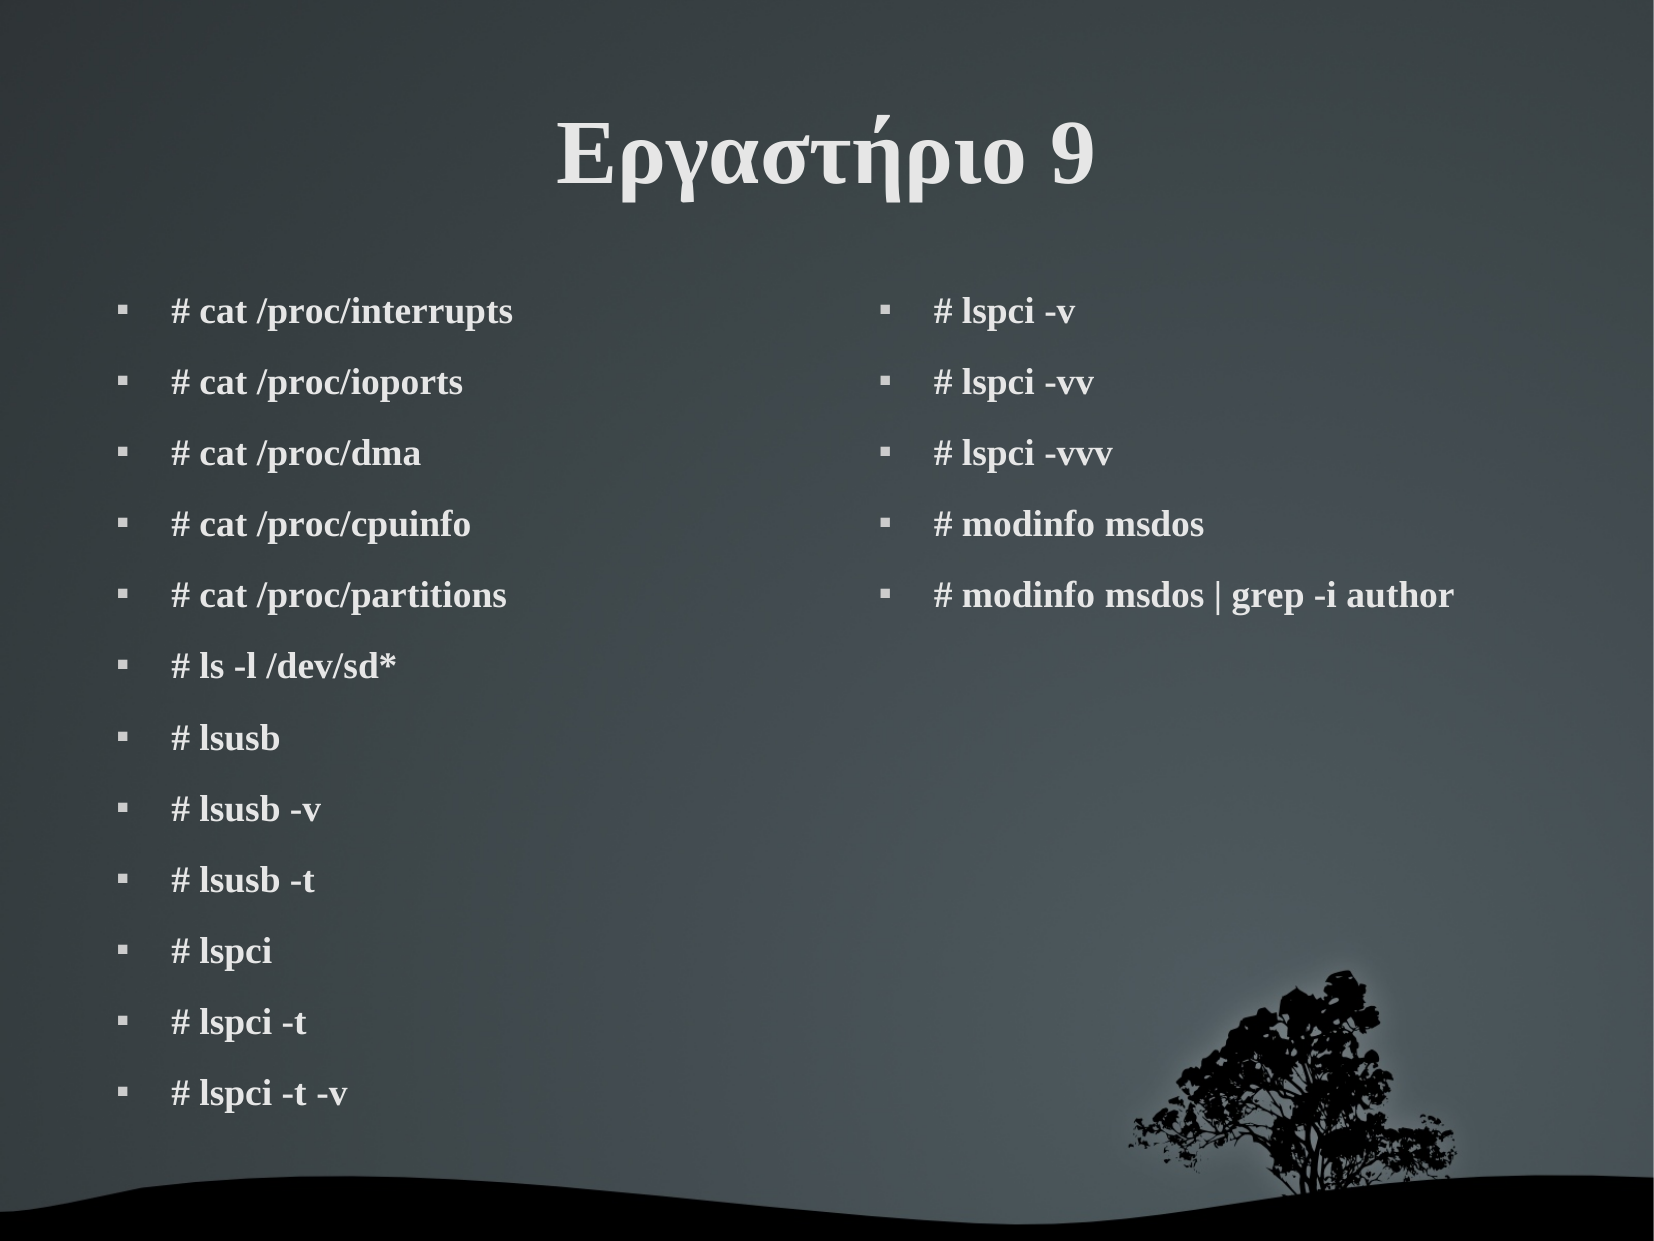

Εργαστήριο 9
# # cat /proc/interrupts
# cat /proc/ioports
# cat /proc/dma
# cat /proc/cpuinfo
# cat /proc/partitions
# ls -l /dev/sd*
# lsusb
# lsusb -v
# lsusb -t
# lspci
# lspci -t
# lspci -t -v
# lspci -v
# lspci -vv
# lspci -vvv
# modinfo msdos
# modinfo msdos | grep -i author